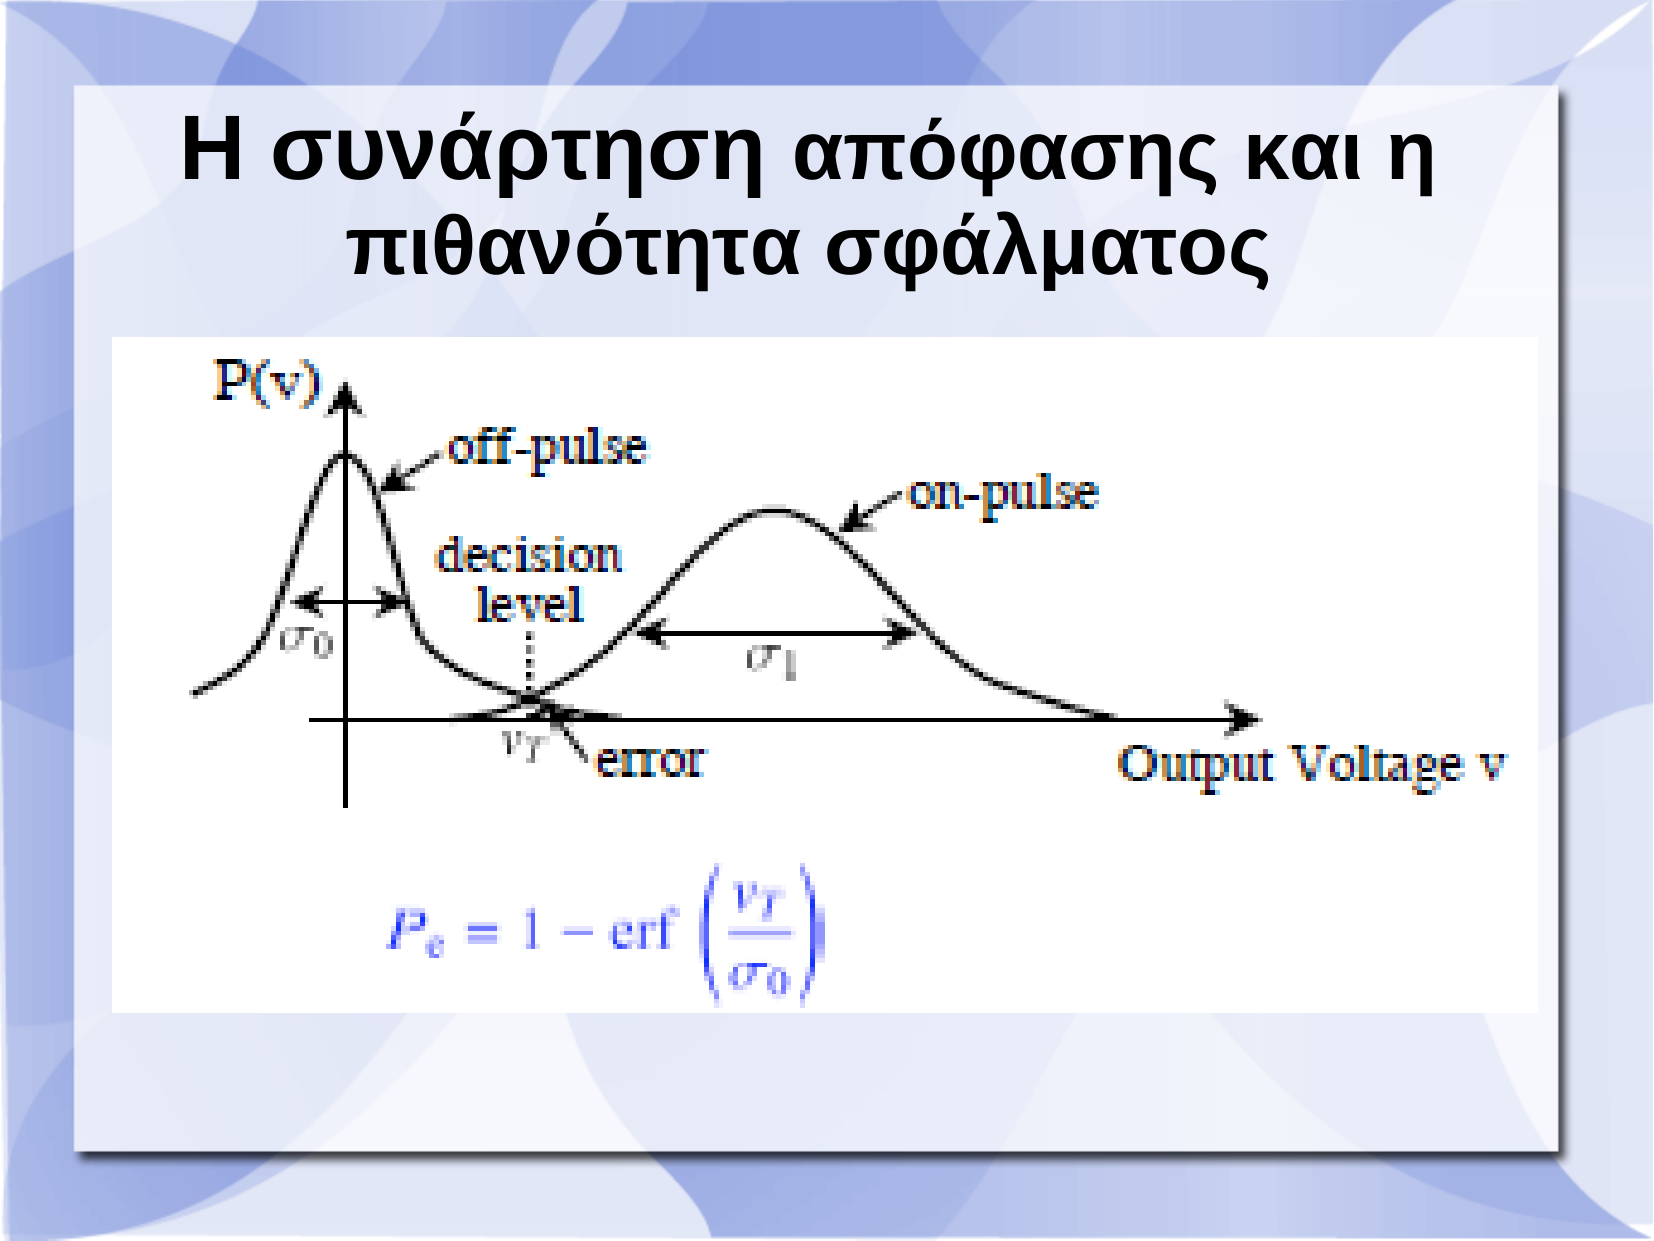

# Η συνάρτηση απόφασης και η πιθανότητα σφάλματος